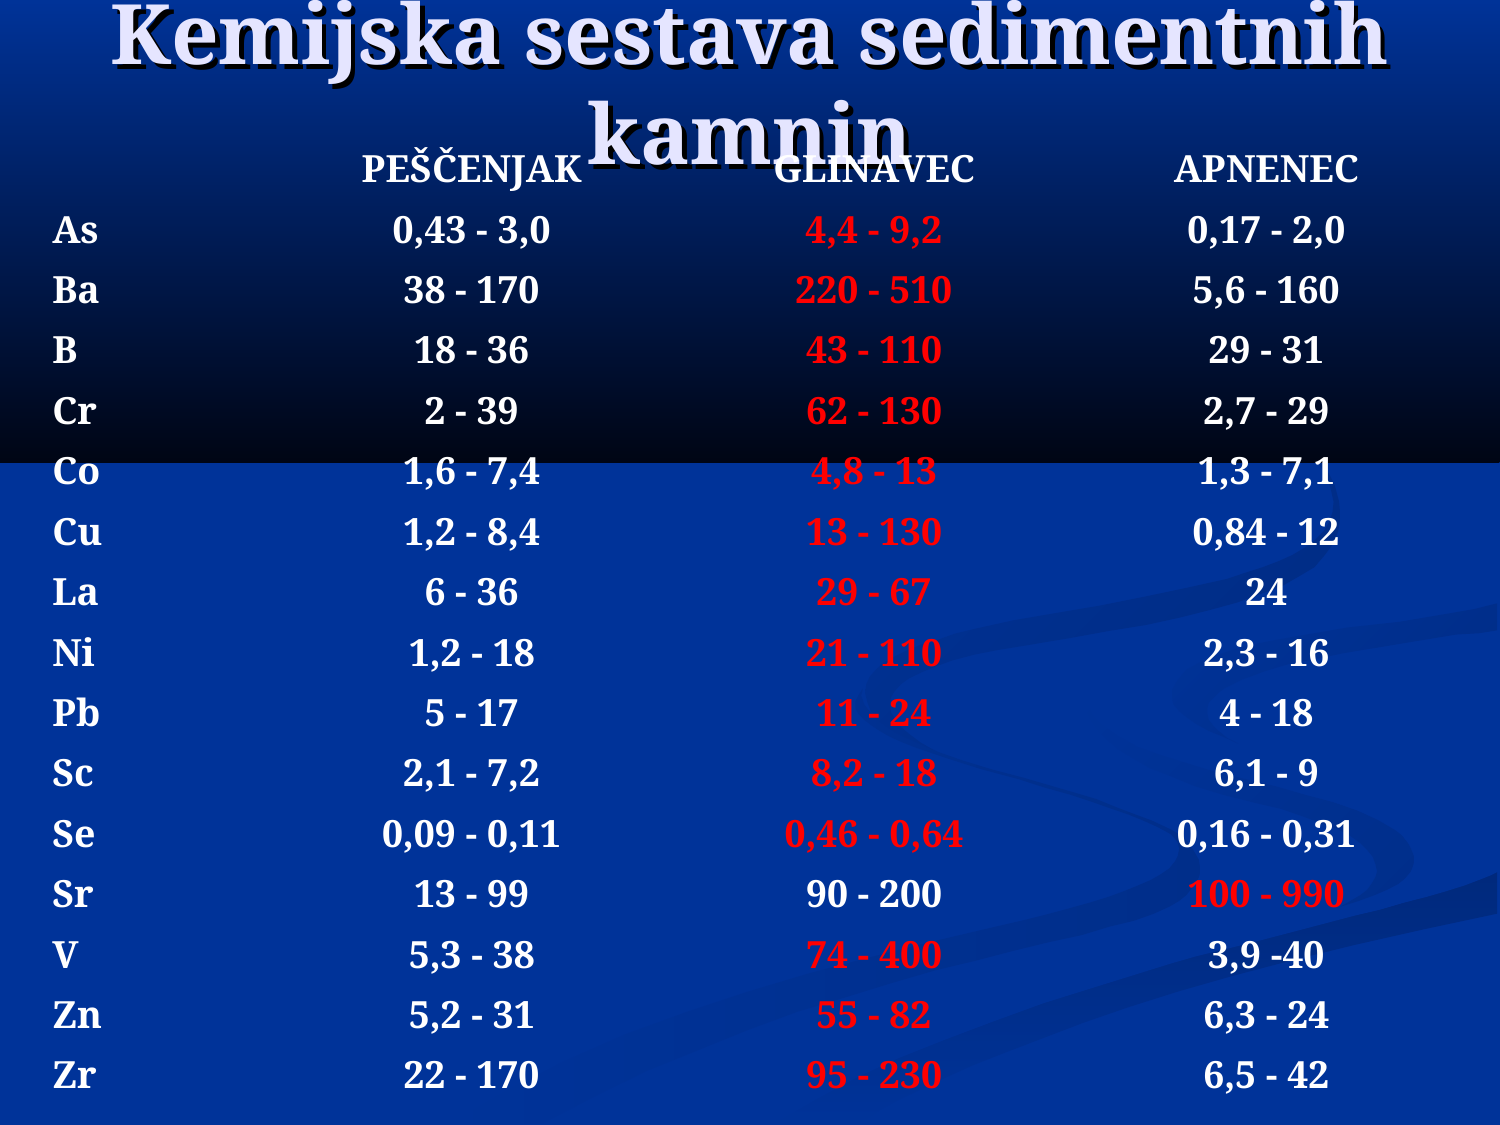

# Kemijska sestava sedimentnih kamnin
| | PEŠČENJAK | GLINAVEC | APNENEC |
| --- | --- | --- | --- |
| As | 0,43 - 3,0 | 4,4 - 9,2 | 0,17 - 2,0 |
| Ba | 38 - 170 | 220 - 510 | 5,6 - 160 |
| B | 18 - 36 | 43 - 110 | 29 - 31 |
| Cr | 2 - 39 | 62 - 130 | 2,7 - 29 |
| Co | 1,6 - 7,4 | 4,8 - 13 | 1,3 - 7,1 |
| Cu | 1,2 - 8,4 | 13 - 130 | 0,84 - 12 |
| La | 6 - 36 | 29 - 67 | 24 |
| Ni | 1,2 - 18 | 21 - 110 | 2,3 - 16 |
| Pb | 5 - 17 | 11 - 24 | 4 - 18 |
| Sc | 2,1 - 7,2 | 8,2 - 18 | 6,1 - 9 |
| Se | 0,09 - 0,11 | 0,46 - 0,64 | 0,16 - 0,31 |
| Sr | 13 - 99 | 90 - 200 | 100 - 990 |
| V | 5,3 - 38 | 74 - 400 | 3,9 -40 |
| Zn | 5,2 - 31 | 55 - 82 | 6,3 - 24 |
| Zr | 22 - 170 | 95 - 230 | 6,5 - 42 |